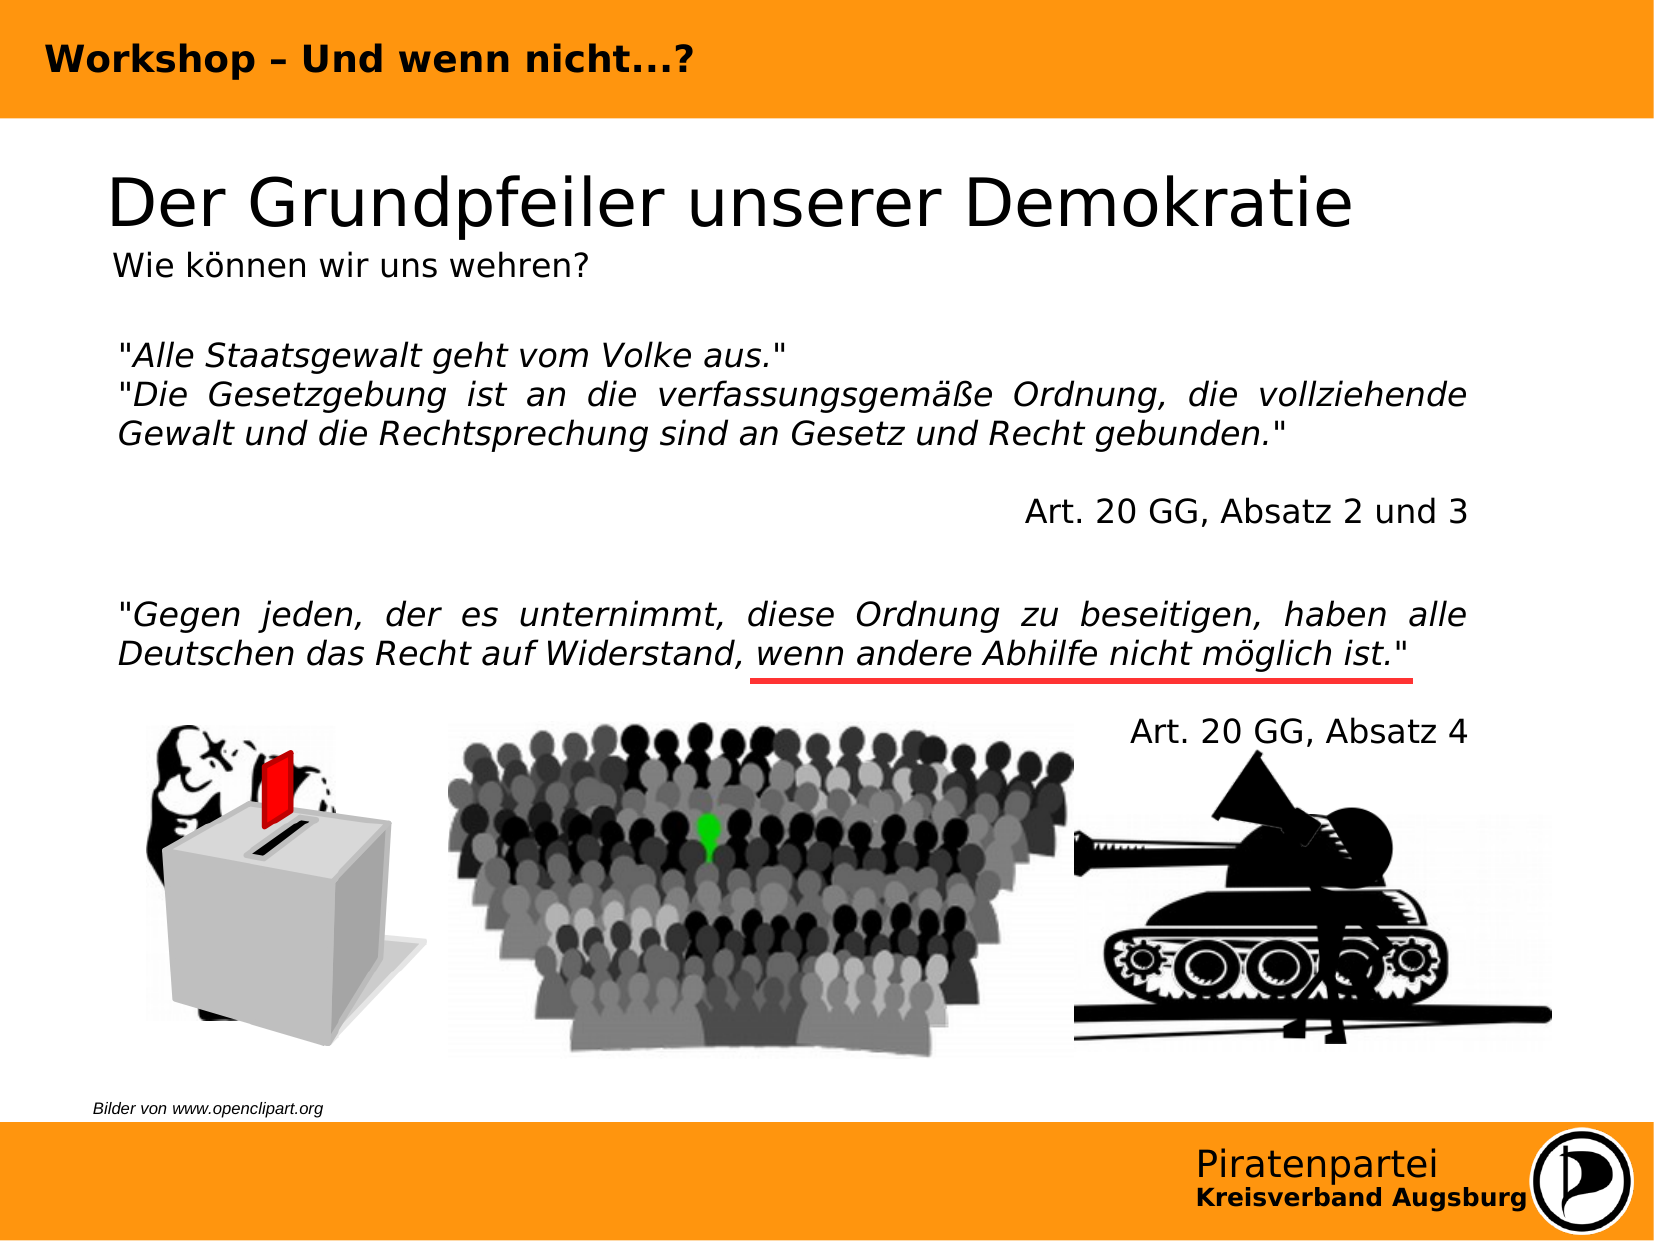

Workshop – Und wenn nicht...?
Der Grundpfeiler unserer Demokratie
Wie können wir uns wehren?
"Alle Staatsgewalt geht vom Volke aus."
"Die Gesetzgebung ist an die verfassungsgemäße Ordnung, die vollziehende Gewalt und die Rechtsprechung sind an Gesetz und Recht gebunden."
Art. 20 GG, Absatz 2 und 3
"Gegen jeden, der es unternimmt, diese Ordnung zu beseitigen, haben alle Deutschen das Recht auf Widerstand, wenn andere Abhilfe nicht möglich ist."
Art. 20 GG, Absatz 4
Bilder von www.openclipart.org